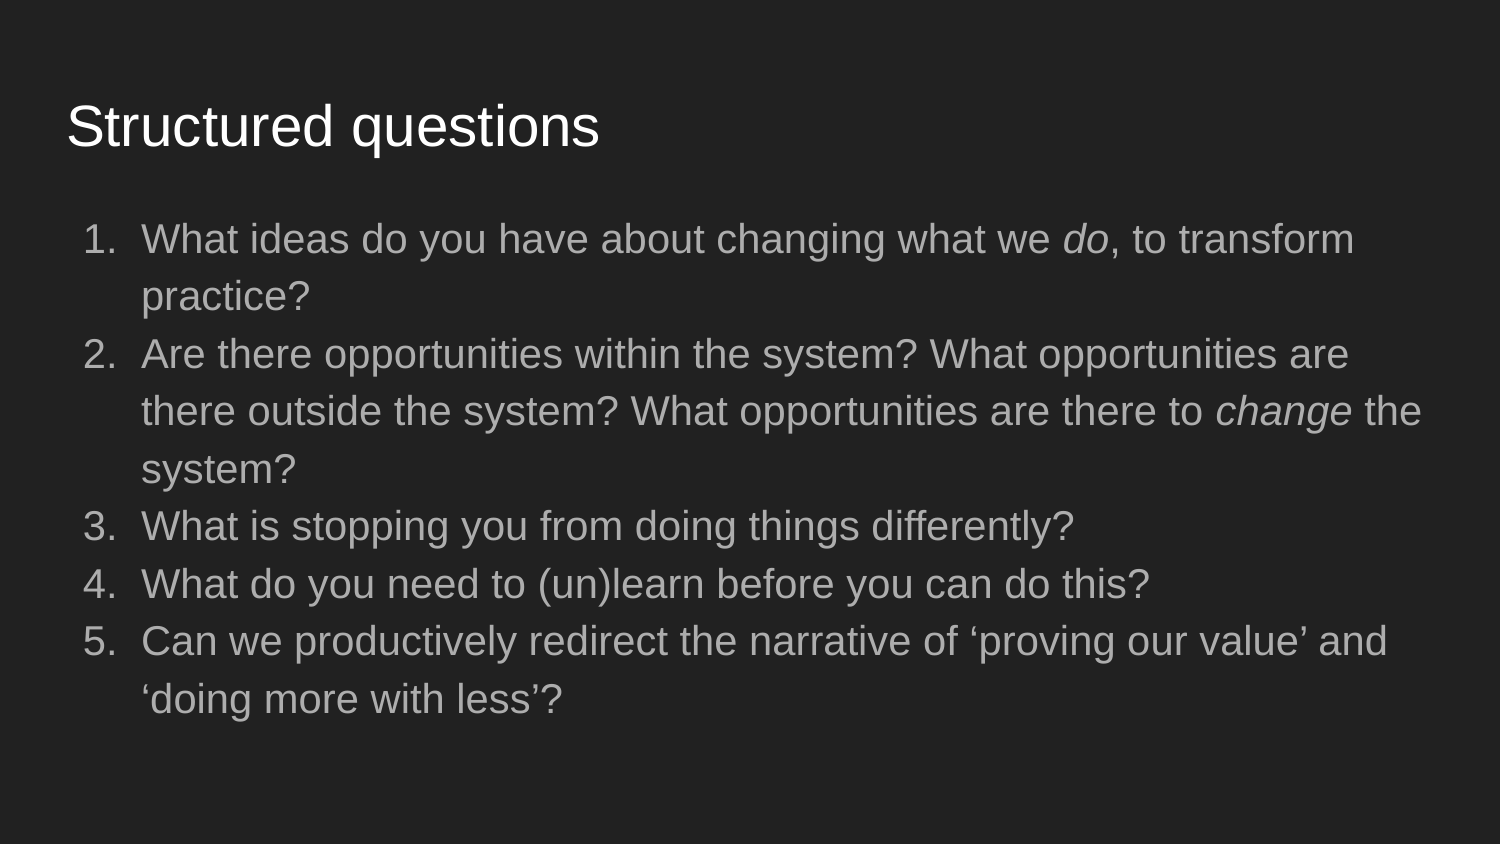

# Structured questions
What ideas do you have about changing what we do, to transform practice?
Are there opportunities within the system? What opportunities are there outside the system? What opportunities are there to change the system?
What is stopping you from doing things differently?
What do you need to (un)learn before you can do this?
Can we productively redirect the narrative of ‘proving our value’ and ‘doing more with less’?